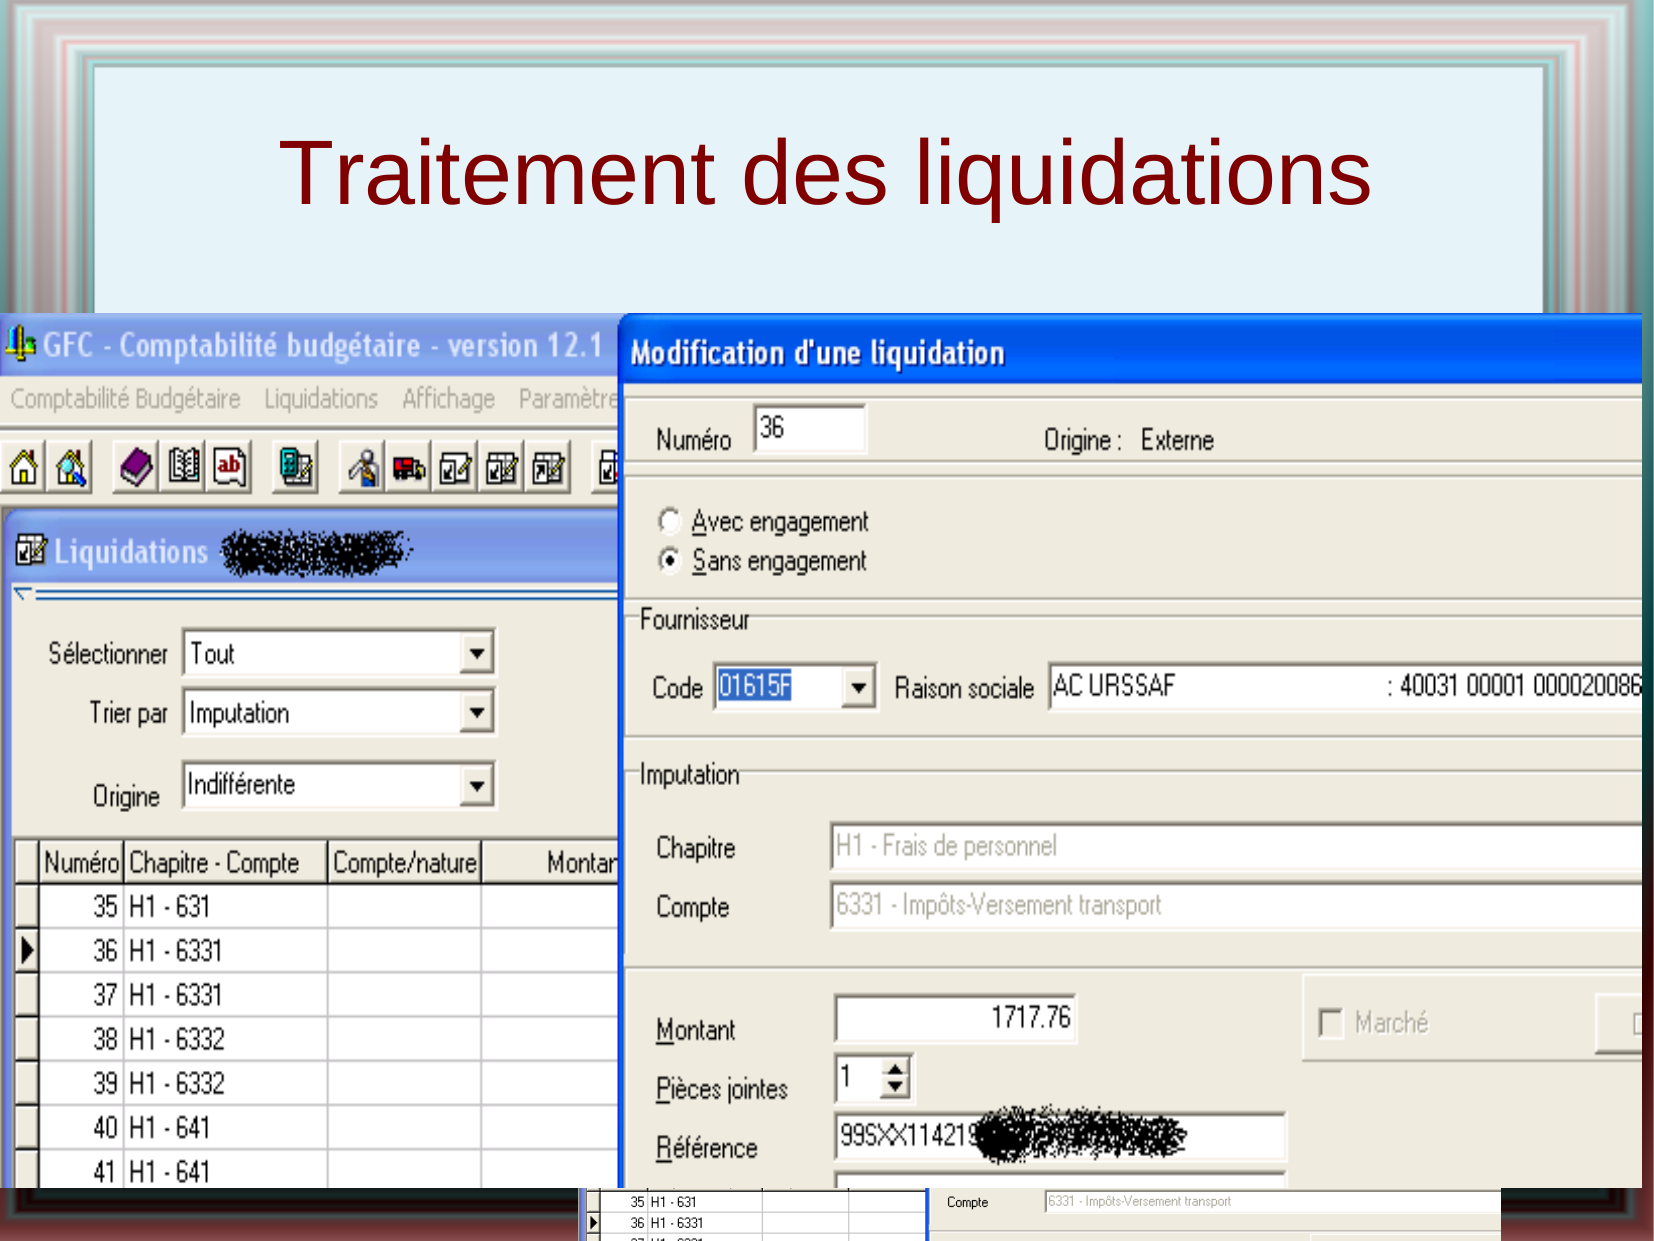

# Traitement des liquidations
Les liquidations externes en attente ne peuvent pas être modifiées ou supprimées
Mais une fois importées, on peut les modifier ou les supprimer à loisir
Changez les références, le nombre de PJ, les montants si nécessaire, fusionnez ou supprimez des lignes